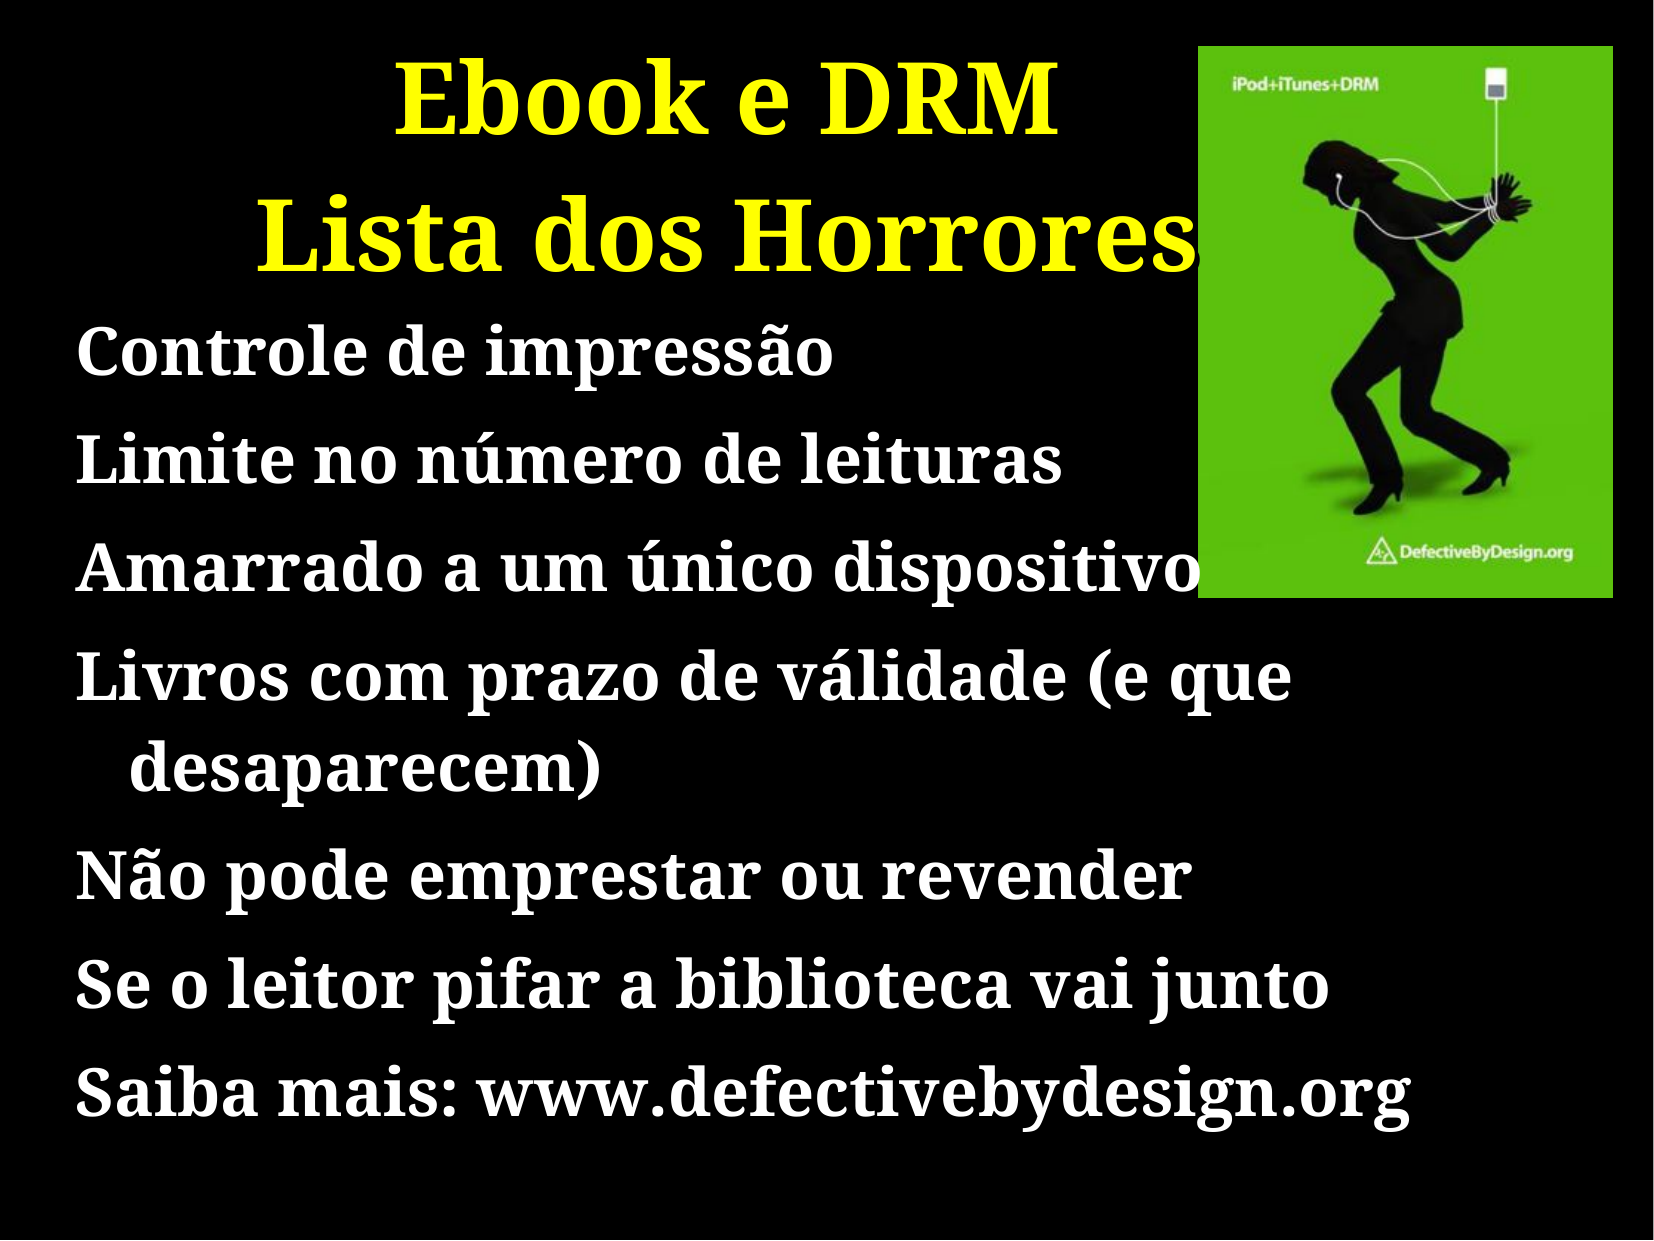

Ebook e DRM
Lista dos Horrores
# Controle de impressão
Limite no número de leituras
Amarrado a um único dispositivo
Livros com prazo de válidade (e que desaparecem)
Não pode emprestar ou revender
Se o leitor pifar a biblioteca vai junto
Saiba mais: www.defectivebydesign.org